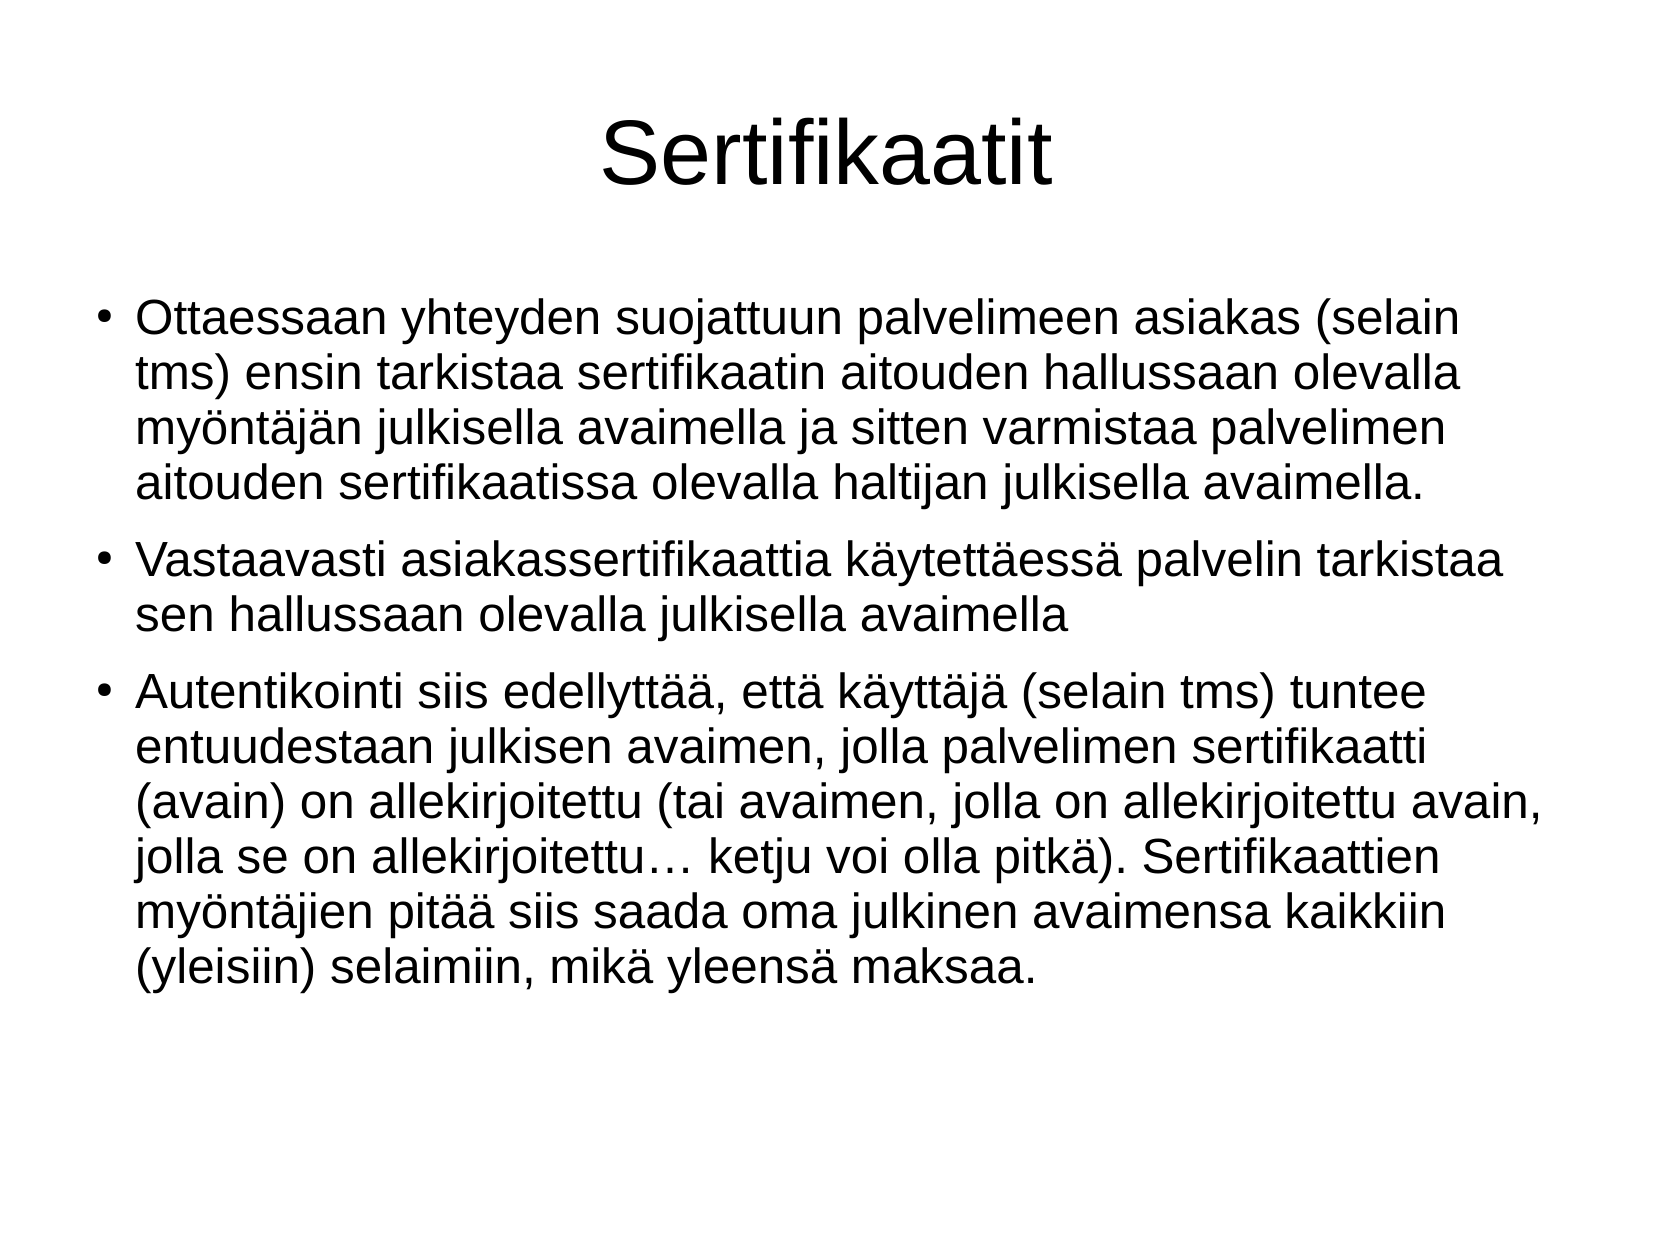

# Sertifikaatit
Ottaessaan yhteyden suojattuun palvelimeen asiakas (selain tms) ensin tarkistaa sertifikaatin aitouden hallussaan olevalla myöntäjän julkisella avaimella ja sitten varmistaa palvelimen aitouden sertifikaatissa olevalla haltijan julkisella avaimella.
Vastaavasti asiakassertifikaattia käytettäessä palvelin tarkistaa sen hallussaan olevalla julkisella avaimella
Autentikointi siis edellyttää, että käyttäjä (selain tms) tuntee entuudestaan julkisen avaimen, jolla palvelimen sertifikaatti (avain) on allekirjoitettu (tai avaimen, jolla on allekirjoitettu avain, jolla se on allekirjoitettu… ketju voi olla pitkä). Sertifikaattien myöntäjien pitää siis saada oma julkinen avaimensa kaikkiin (yleisiin) selaimiin, mikä yleensä maksaa.